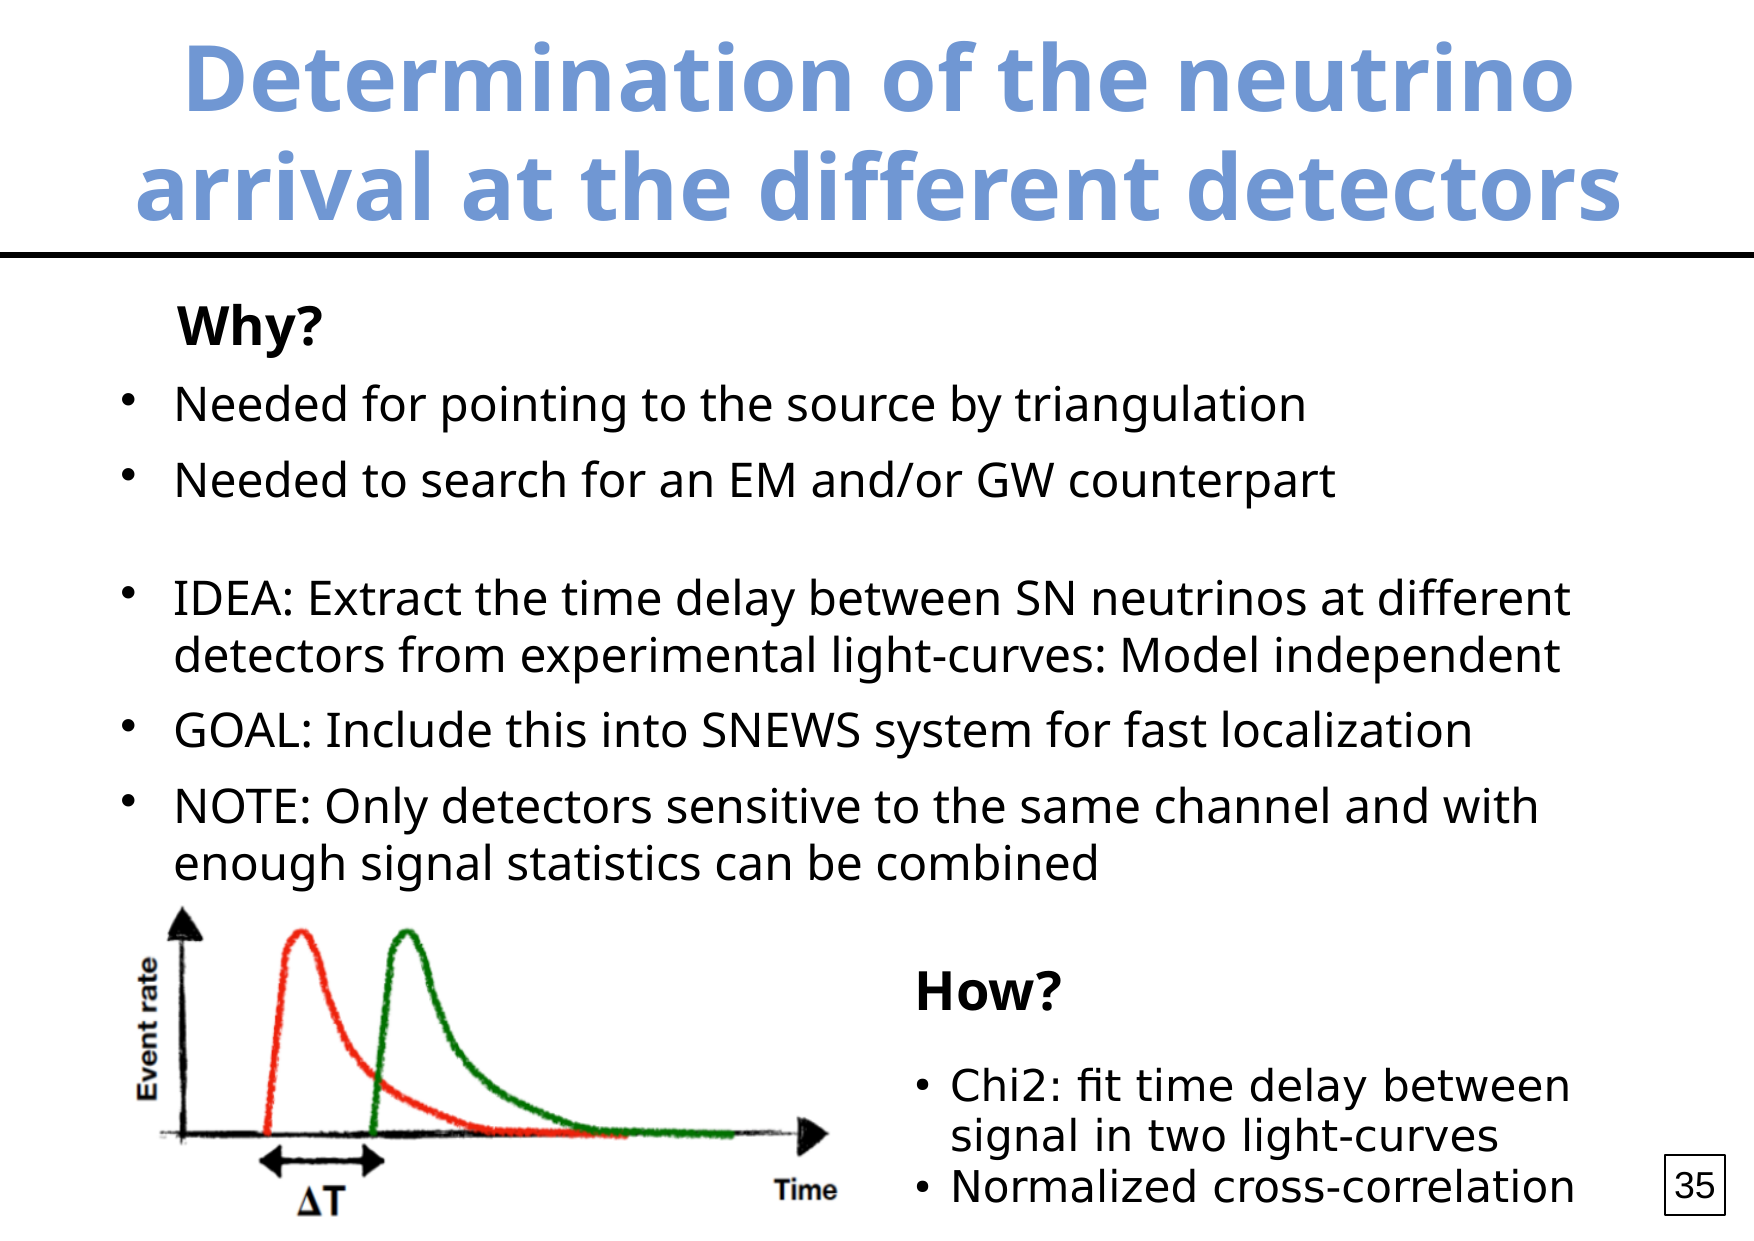

Determination of the neutrino arrival at the different detectors
	Why?
Needed for pointing to the source by triangulation
Needed to search for an EM and/or GW counterpart
IDEA: Extract the time delay between SN neutrinos at different detectors from experimental light-curves: Model independent
GOAL: Include this into SNEWS system for fast localization
NOTE: Only detectors sensitive to the same channel and with enough signal statistics can be combined
How?
Chi2: fit time delay between signal in two light-curves
Normalized cross-correlation
35